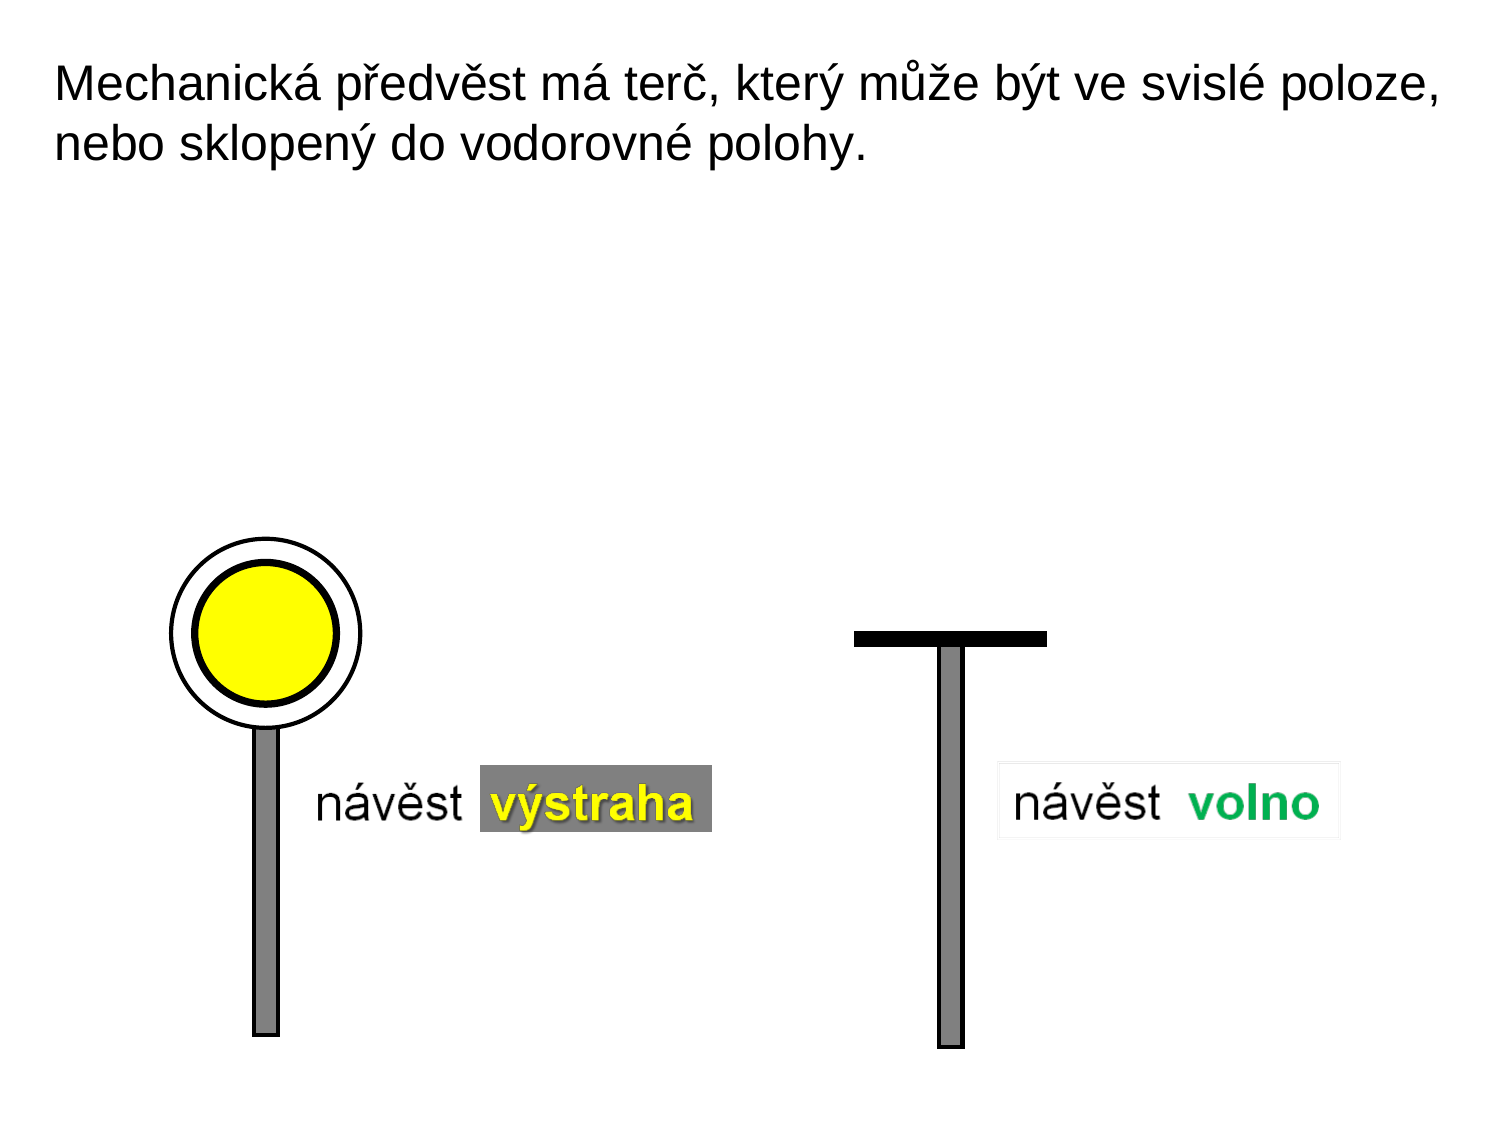

Mechanická předvěst má terč, který může být ve svislé poloze,
nebo sklopený do vodorovné polohy.